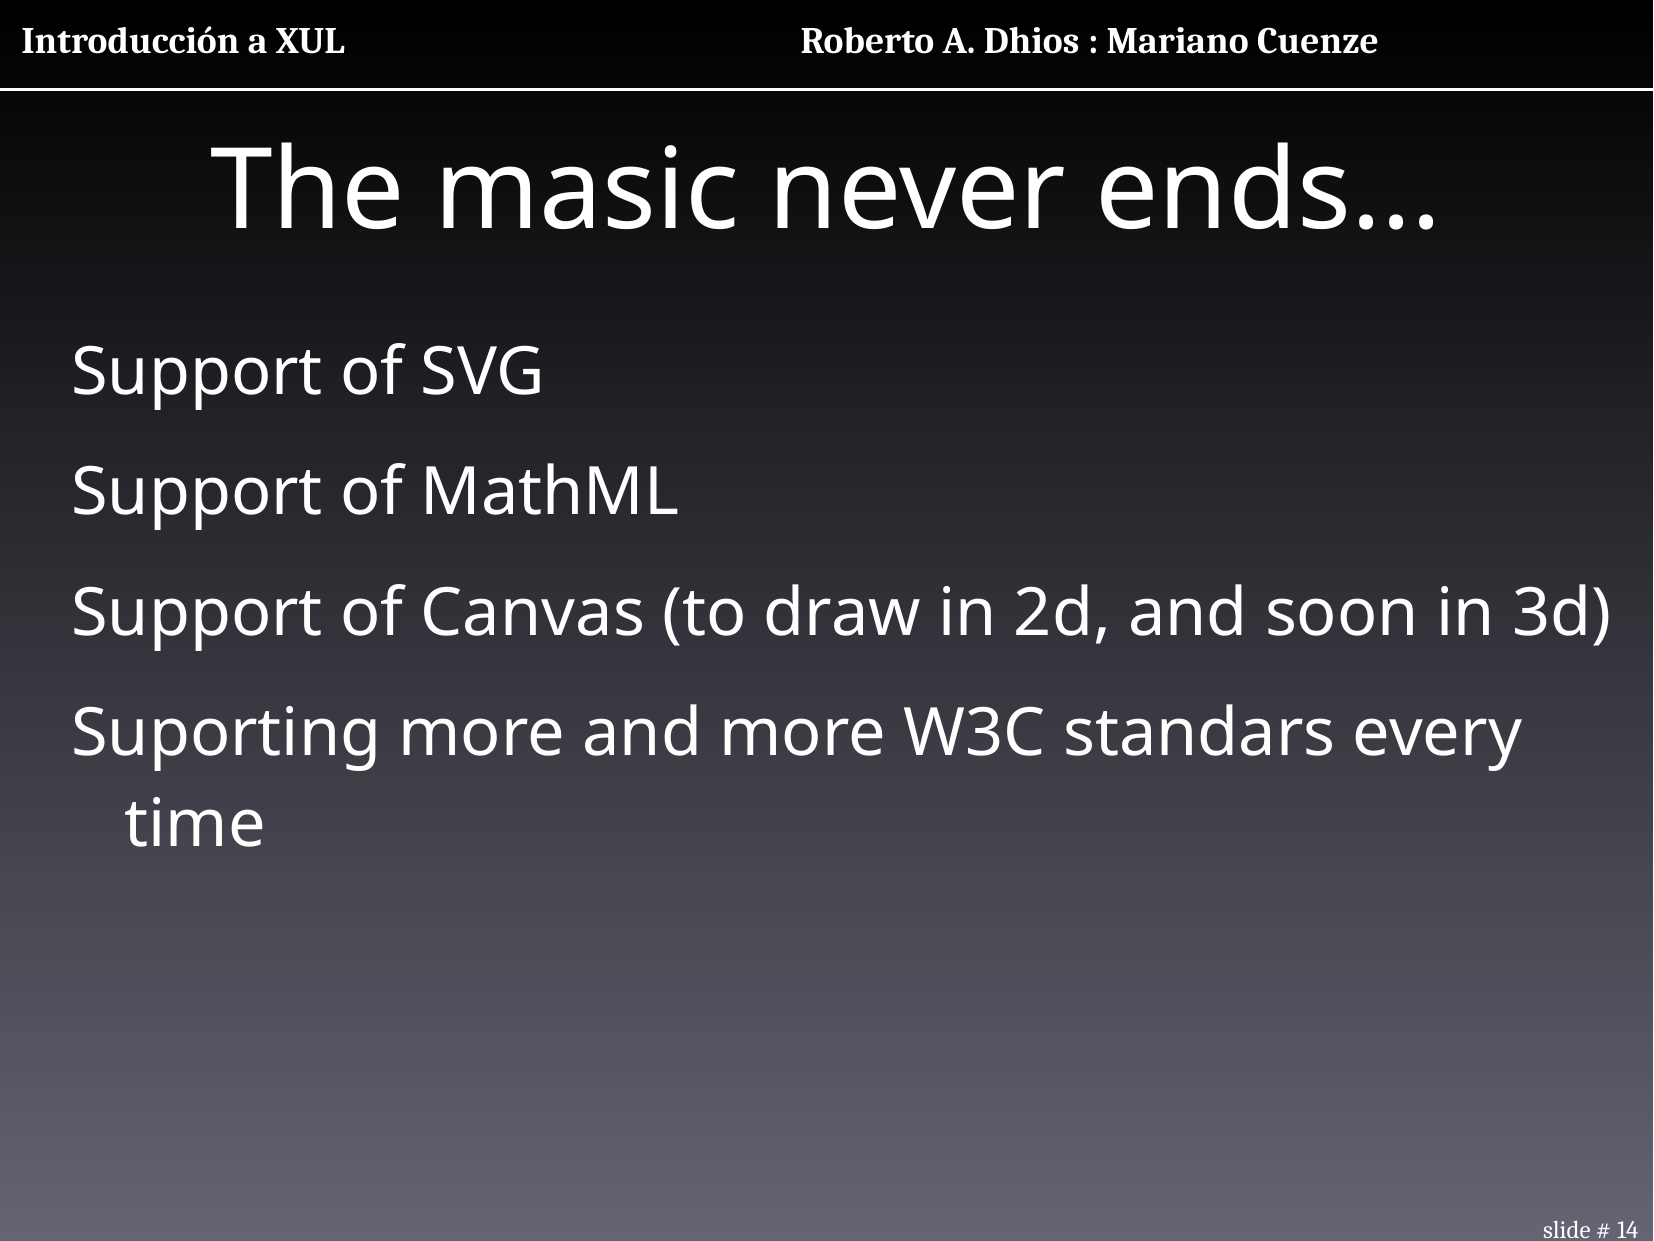

Introducción a XUL						 Roberto A. Dhios : Mariano Cuenze
# The masic never ends...
Support of SVG
Support of MathML
Support of Canvas (to draw in 2d, and soon in 3d)
Suporting more and more W3C standars every time